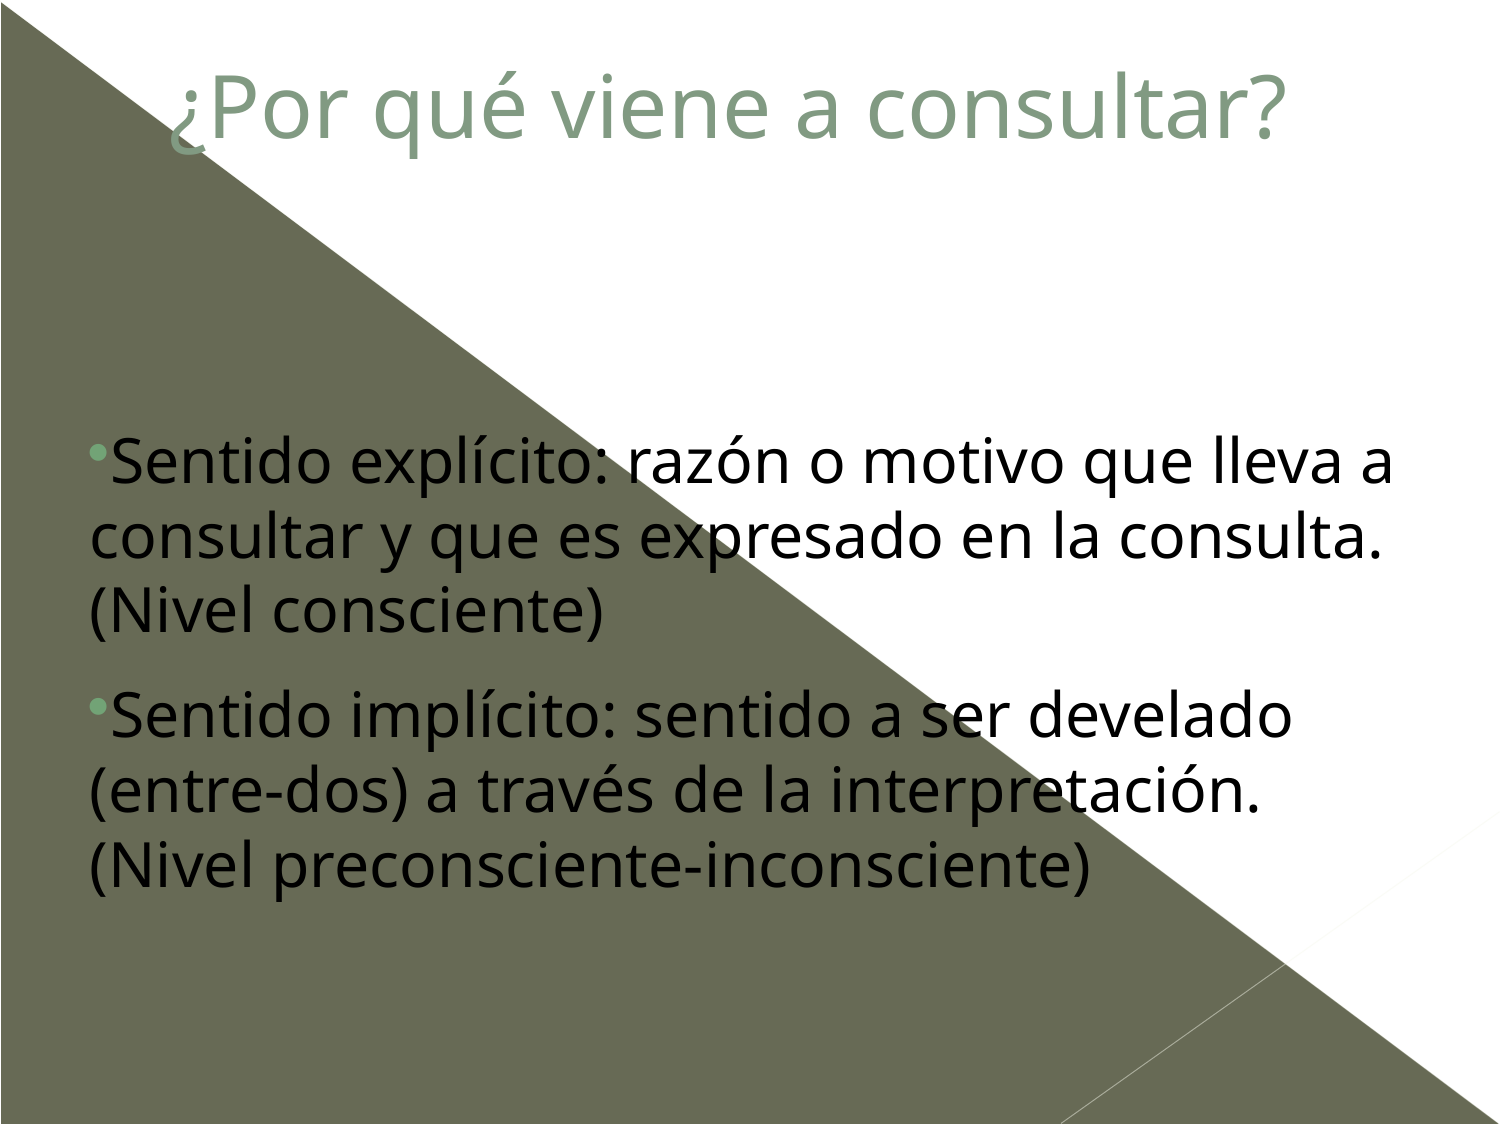

# ¿Por qué viene a consultar?
Sentido explícito: razón o motivo que lleva a consultar y que es expresado en la consulta. (Nivel consciente)
Sentido implícito: sentido a ser develado (entre-dos) a través de la interpretación. (Nivel preconsciente-inconsciente)